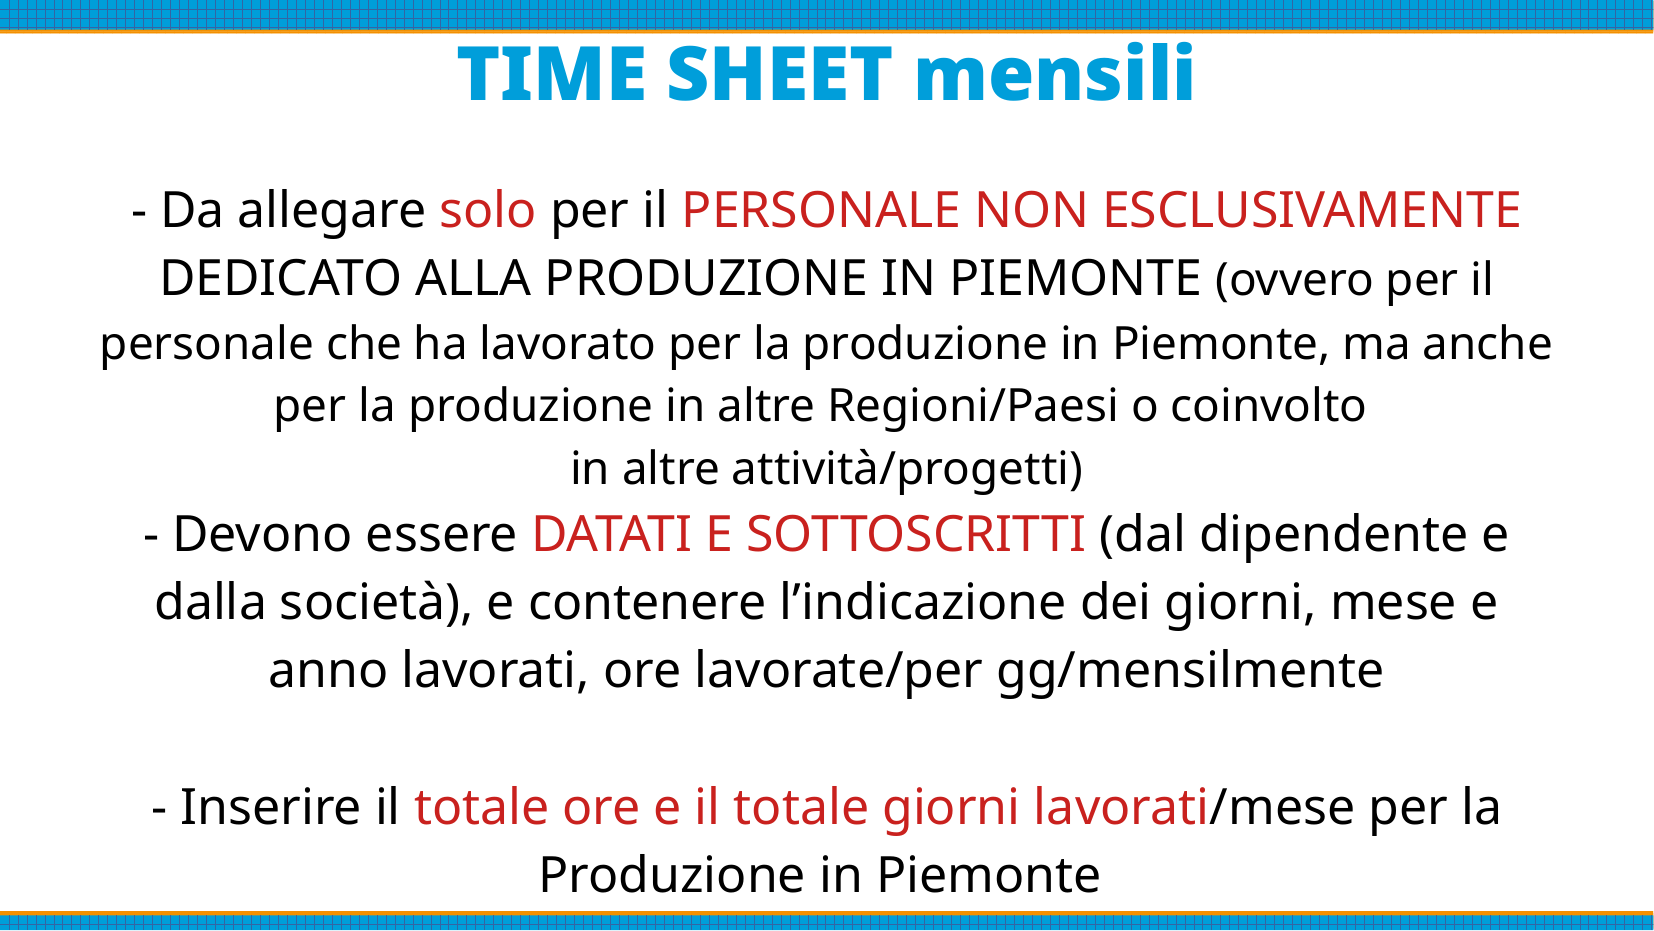

# TIME SHEET mensili
- Da allegare solo per il PERSONALE NON ESCLUSIVAMENTE DEDICATO ALLA PRODUZIONE IN PIEMONTE (ovvero per il personale che ha lavorato per la produzione in Piemonte, ma anche per la produzione in altre Regioni/Paesi o coinvolto
in altre attività/progetti)
- Devono essere DATATI E SOTTOSCRITTI (dal dipendente e dalla società), e contenere l’indicazione dei giorni, mese e anno lavorati, ore lavorate/per gg/mensilmente
- Inserire il totale ore e il totale giorni lavorati/mese per la Produzione in Piemonte